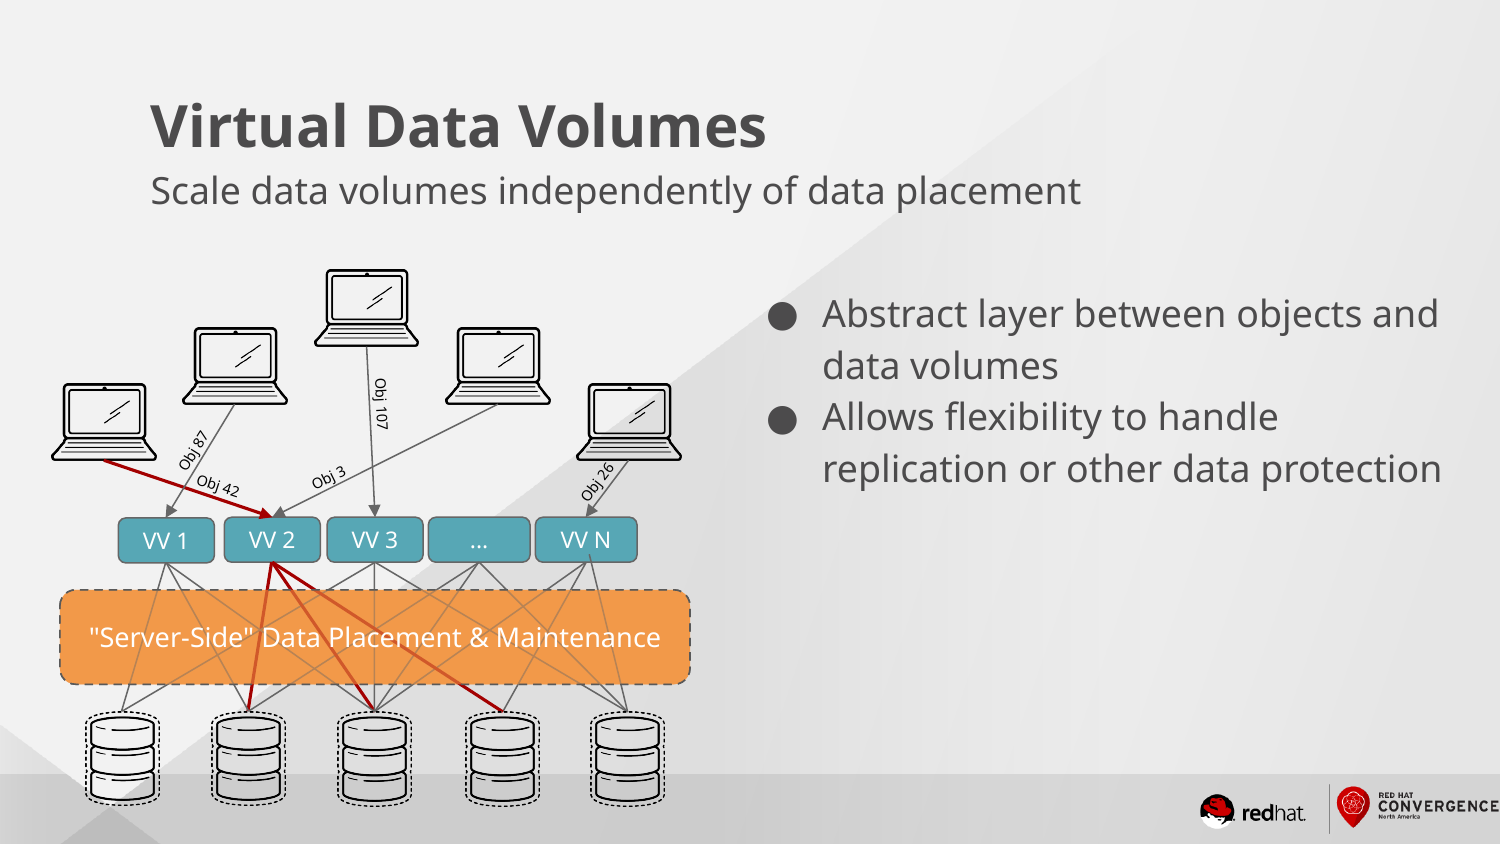

Virtual Data Volumes
Scale data volumes independently of data placement
Abstract layer between objects and data volumes
Allows flexibility to handle replication or other data protection
Obj 107
Obj 87
Obj 3
Obj 26
Obj 42
VV 2
VV 3
...
VV N
VV 1
"Server-Side" Data Placement & Maintenance